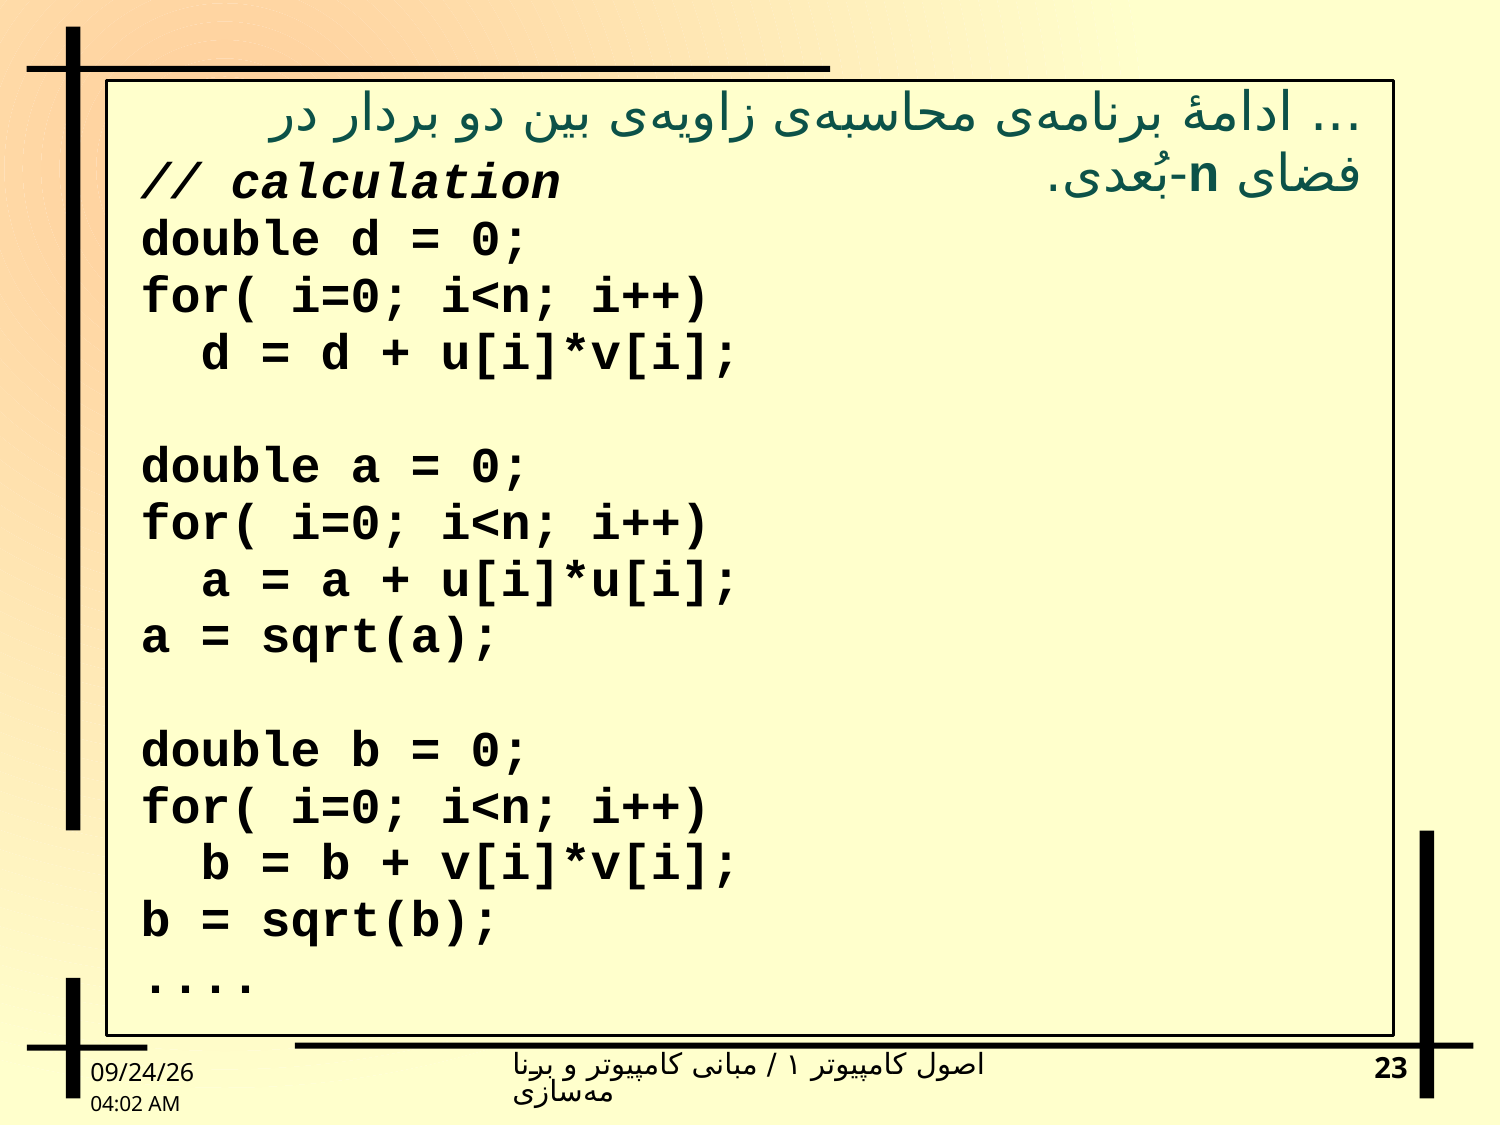

... ادامهٔ برنامه‌‌ی محاسبه‌ی زاویه‌ی بین دو بردار در فضای n-بُعدی.
# // calculation
double d = 0;
for( i=0; i<n; i++)
 d = d + u[i]*v[i];
double a = 0;
for( i=0; i<n; i++)
 a = a + u[i]*u[i];
a = sqrt(a);
double b = 0;
for( i=0; i<n; i++)
 b = b + v[i]*v[i];
b = sqrt(b);
....
اصول کامپیوتر ۱ / مبانی کامپیوتر و برنامه‌سازی
23